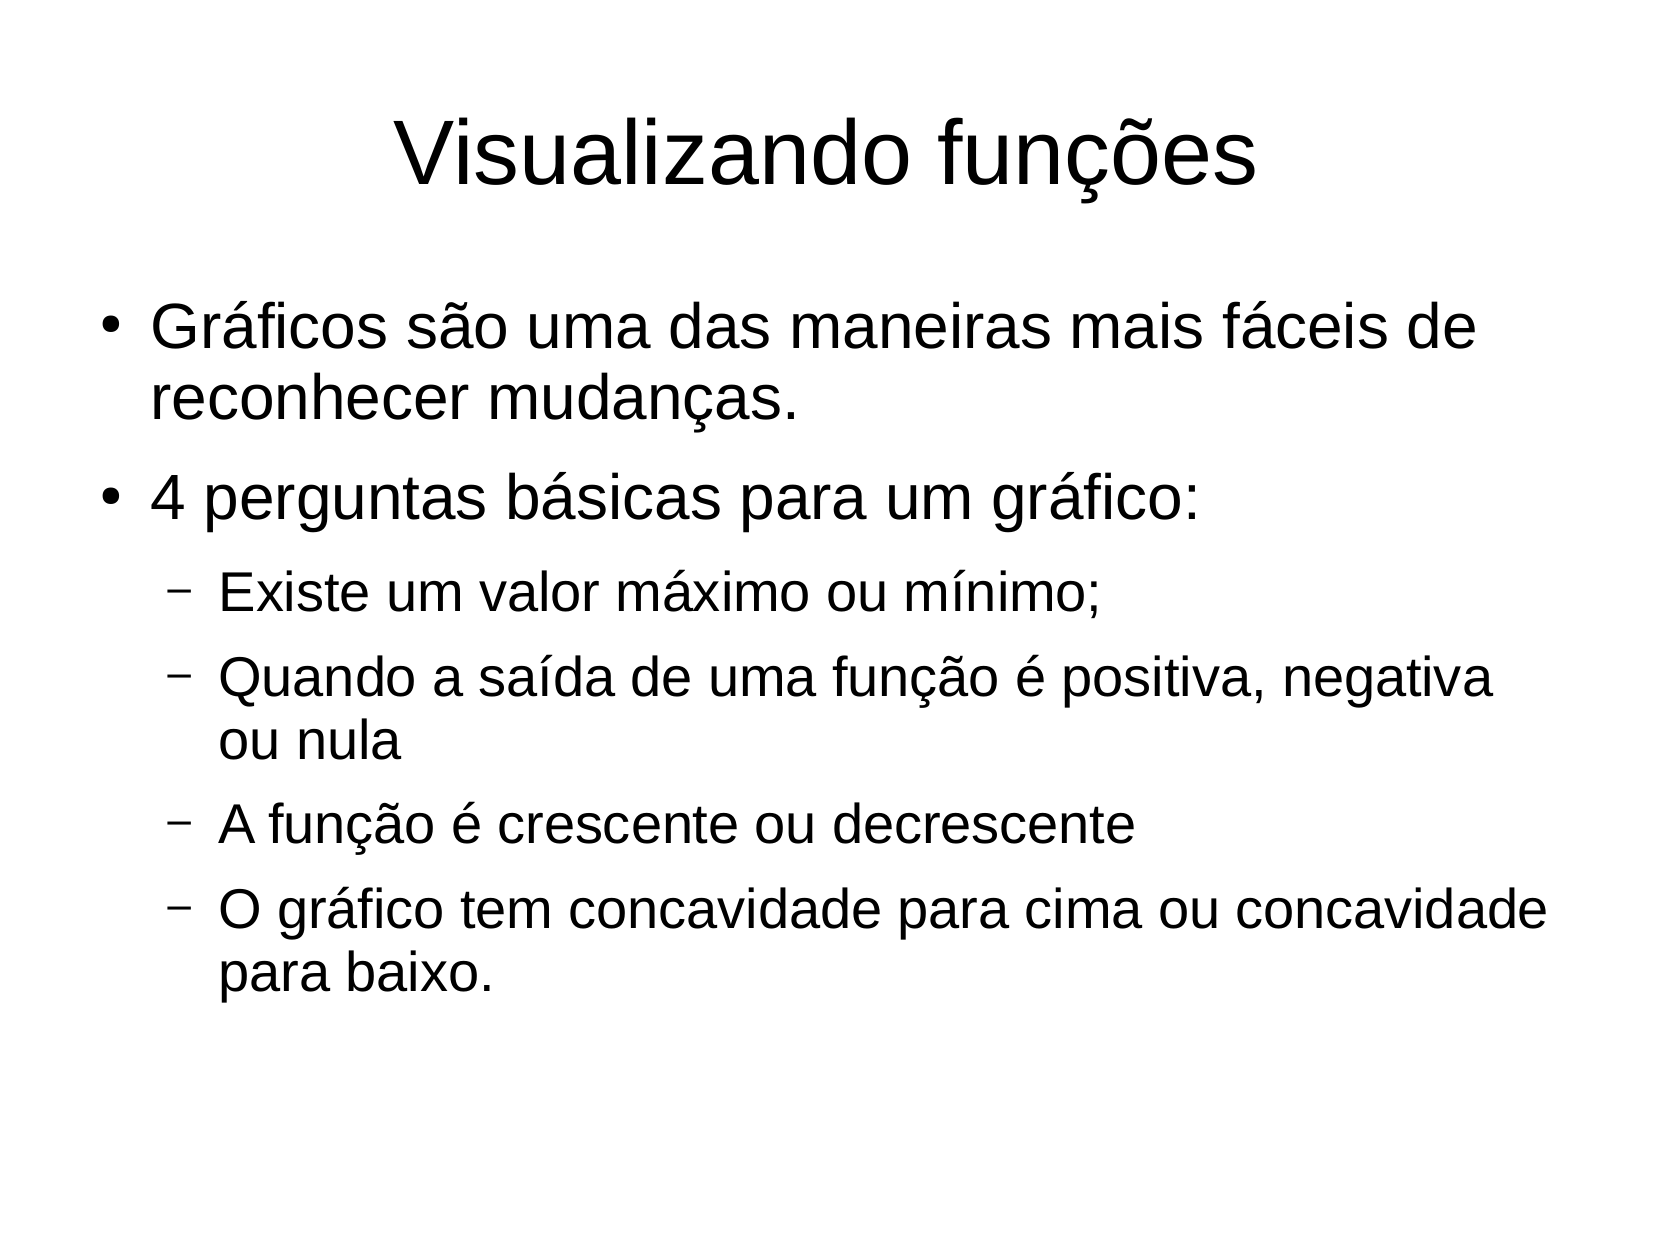

# Visualizando funções
Gráficos são uma das maneiras mais fáceis de reconhecer mudanças.
4 perguntas básicas para um gráfico:
Existe um valor máximo ou mínimo;
Quando a saída de uma função é positiva, negativa ou nula
A função é crescente ou decrescente
O gráfico tem concavidade para cima ou concavidade para baixo.